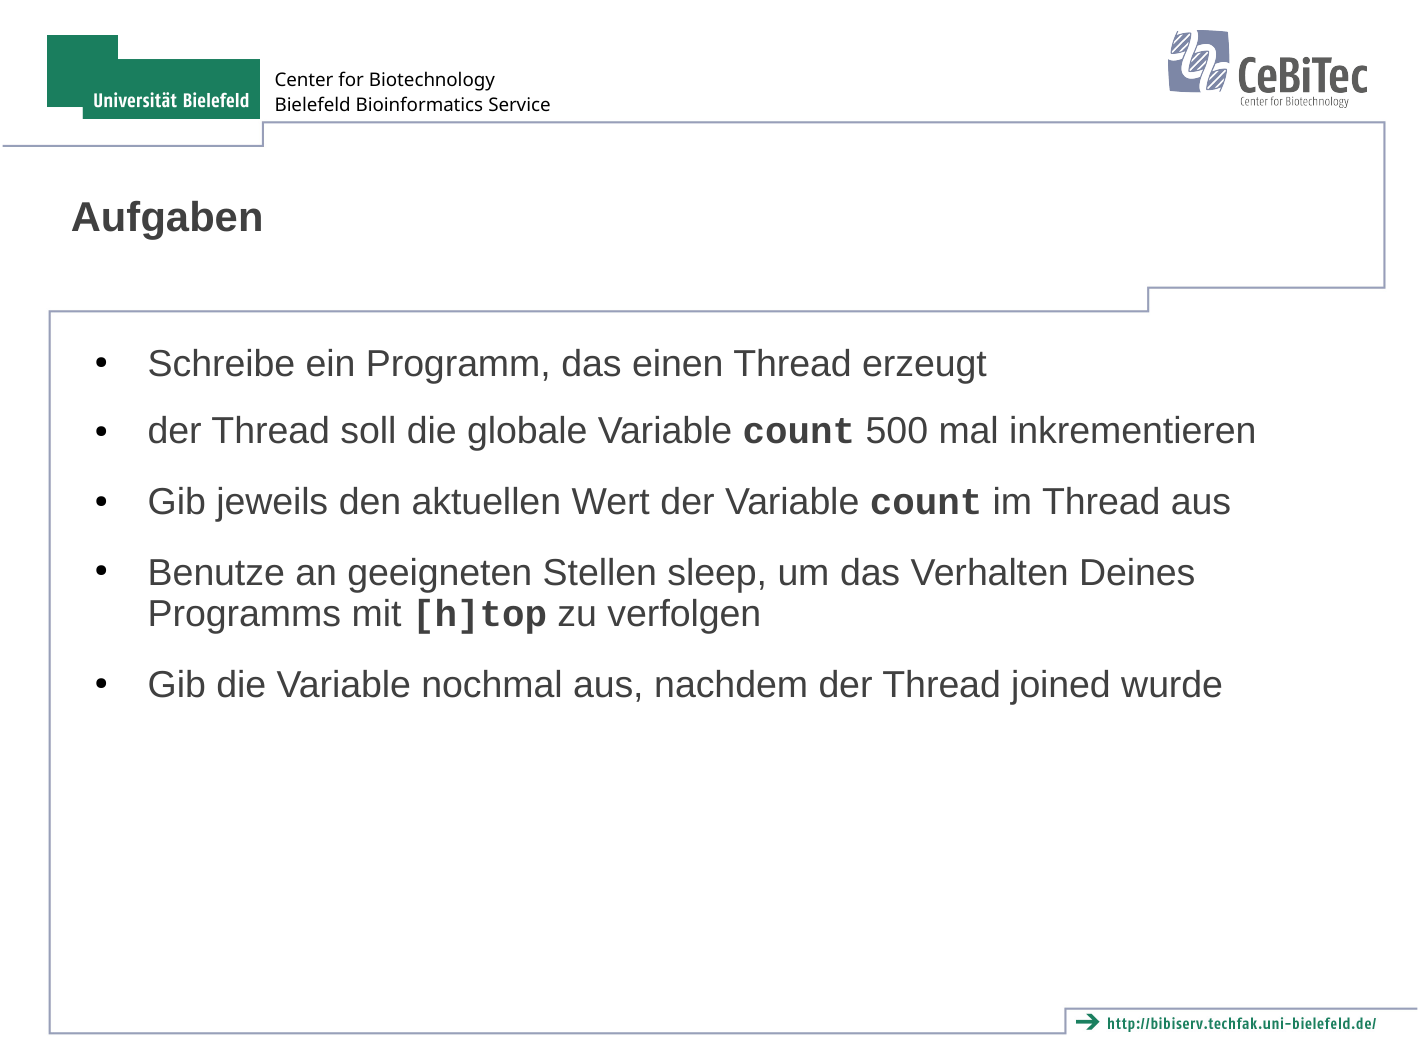

# Aufgaben
Schreibe ein Programm, das einen Thread erzeugt
der Thread soll die globale Variable count 500 mal inkrementieren
Gib jeweils den aktuellen Wert der Variable count im Thread aus
Benutze an geeigneten Stellen sleep, um das Verhalten Deines Programms mit [h]top zu verfolgen
Gib die Variable nochmal aus, nachdem der Thread joined wurde